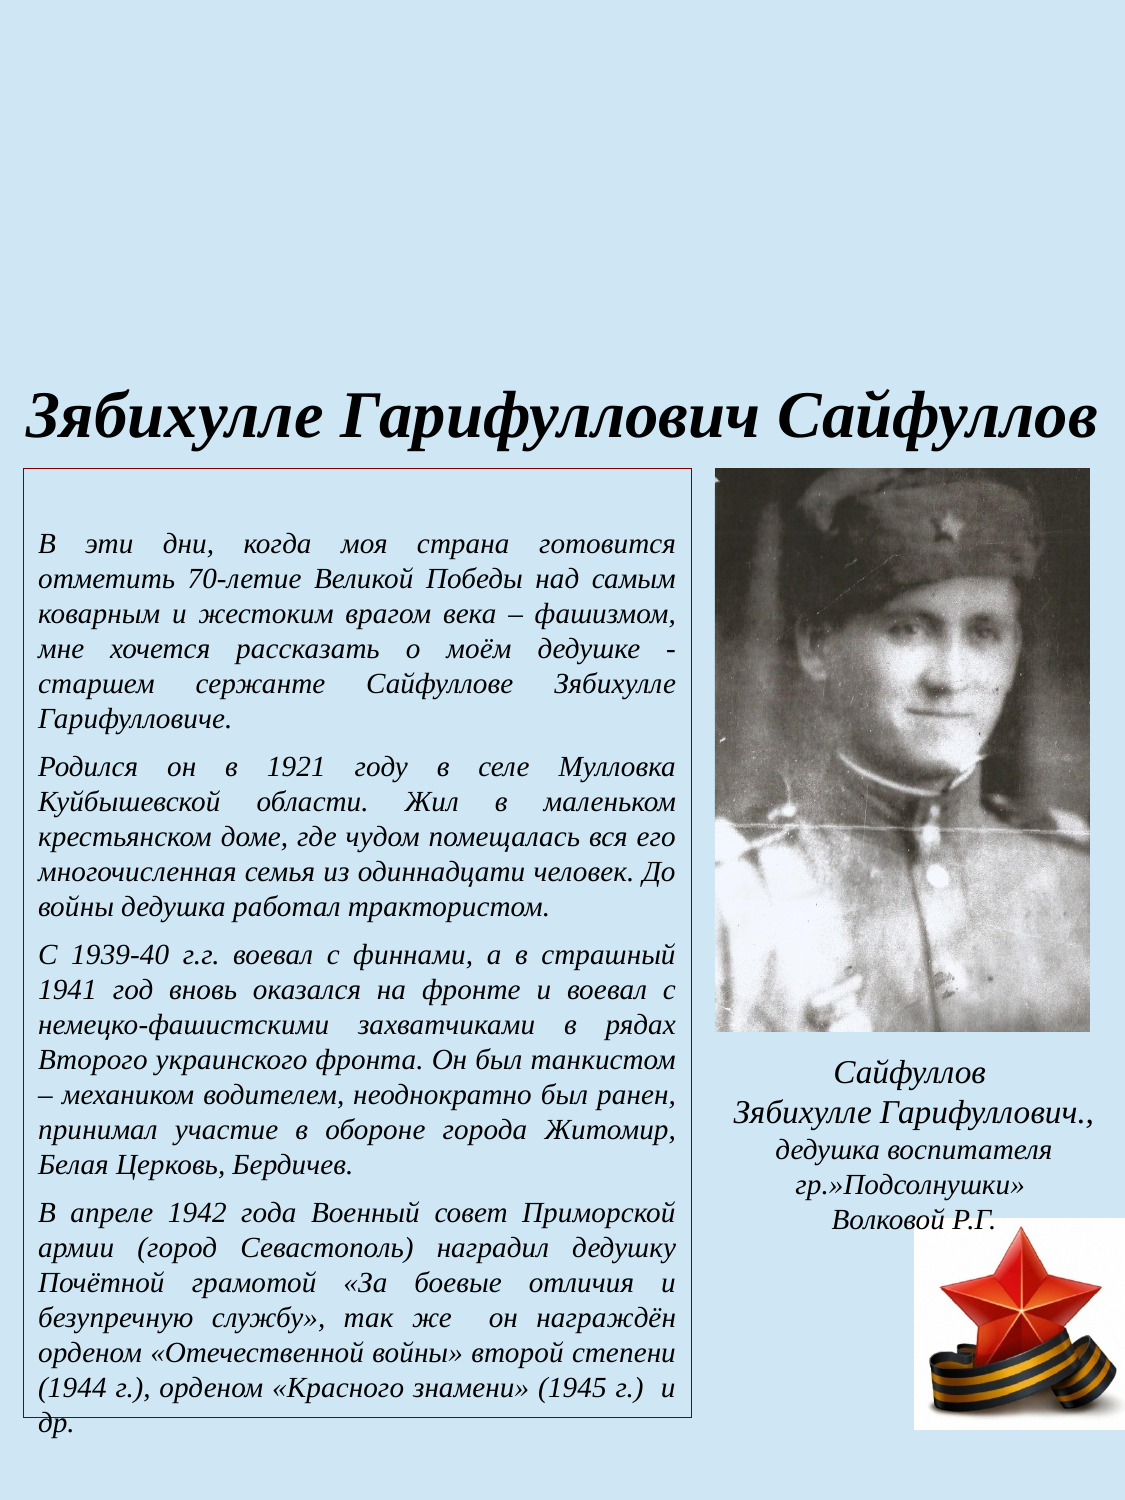

# Зябихулле Гарифуллович Сайфуллов
В эти дни, когда моя страна готовится отметить 70-летие Великой Победы над самым коварным и жестоким врагом века – фашизмом, мне хочется рассказать о моём дедушке - старшем сержанте Сайфуллове Зябихулле Гарифулловиче.
Родился он в 1921 году в селе Мулловка Куйбышевской области. Жил в маленьком крестьянском доме, где чудом помещалась вся его многочисленная семья из одиннадцати человек. До войны дедушка работал трактористом.
С 1939-40 г.г. воевал с финнами, а в страшный 1941 год вновь оказался на фронте и воевал с немецко-фашистскими захватчиками в рядах Второго украинского фронта. Он был танкистом – механиком водителем, неоднократно был ранен, принимал участие в обороне города Житомир, Белая Церковь, Бердичев.
В апреле 1942 года Военный совет Приморской армии (город Севастополь) наградил дедушку Почётной грамотой «За боевые отличия и безупречную службу», так же он награждён орденом «Отечественной войны» второй степени (1944 г.), орденом «Красного знамени» (1945 г.) и др.
Сайфуллов
Зябихулле Гарифуллович.,
дедушка воспитателя гр.»Подсолнушки»
Волковой Р.Г.